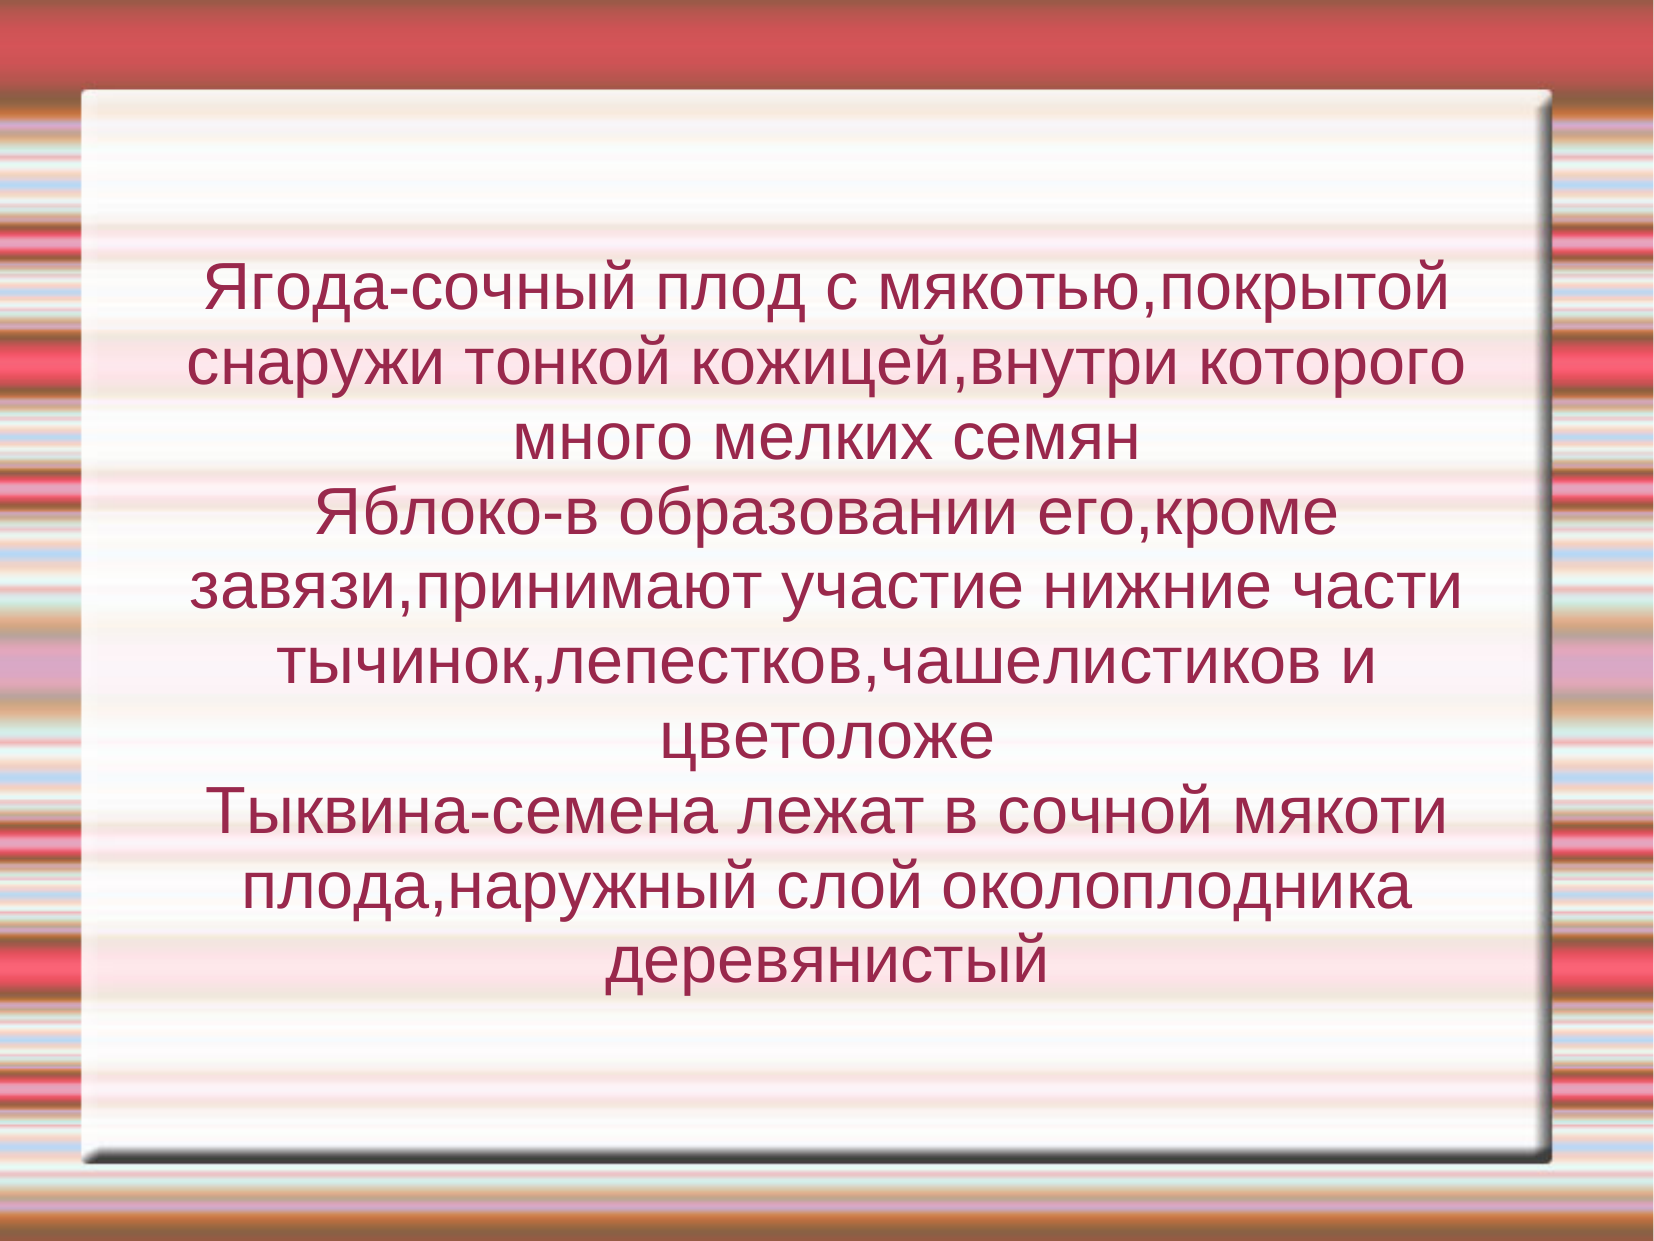

# Ягода-сочный плод с мякотью,покрытой снаружи тонкой кожицей,внутри которого много мелких семян
Яблоко-в образовании его,кроме завязи,принимают участие нижние части тычинок,лепестков,чашелистиков и цветоложе
Тыквина-семена лежат в сочной мякоти плода,наружный слой околоплодника деревянистый